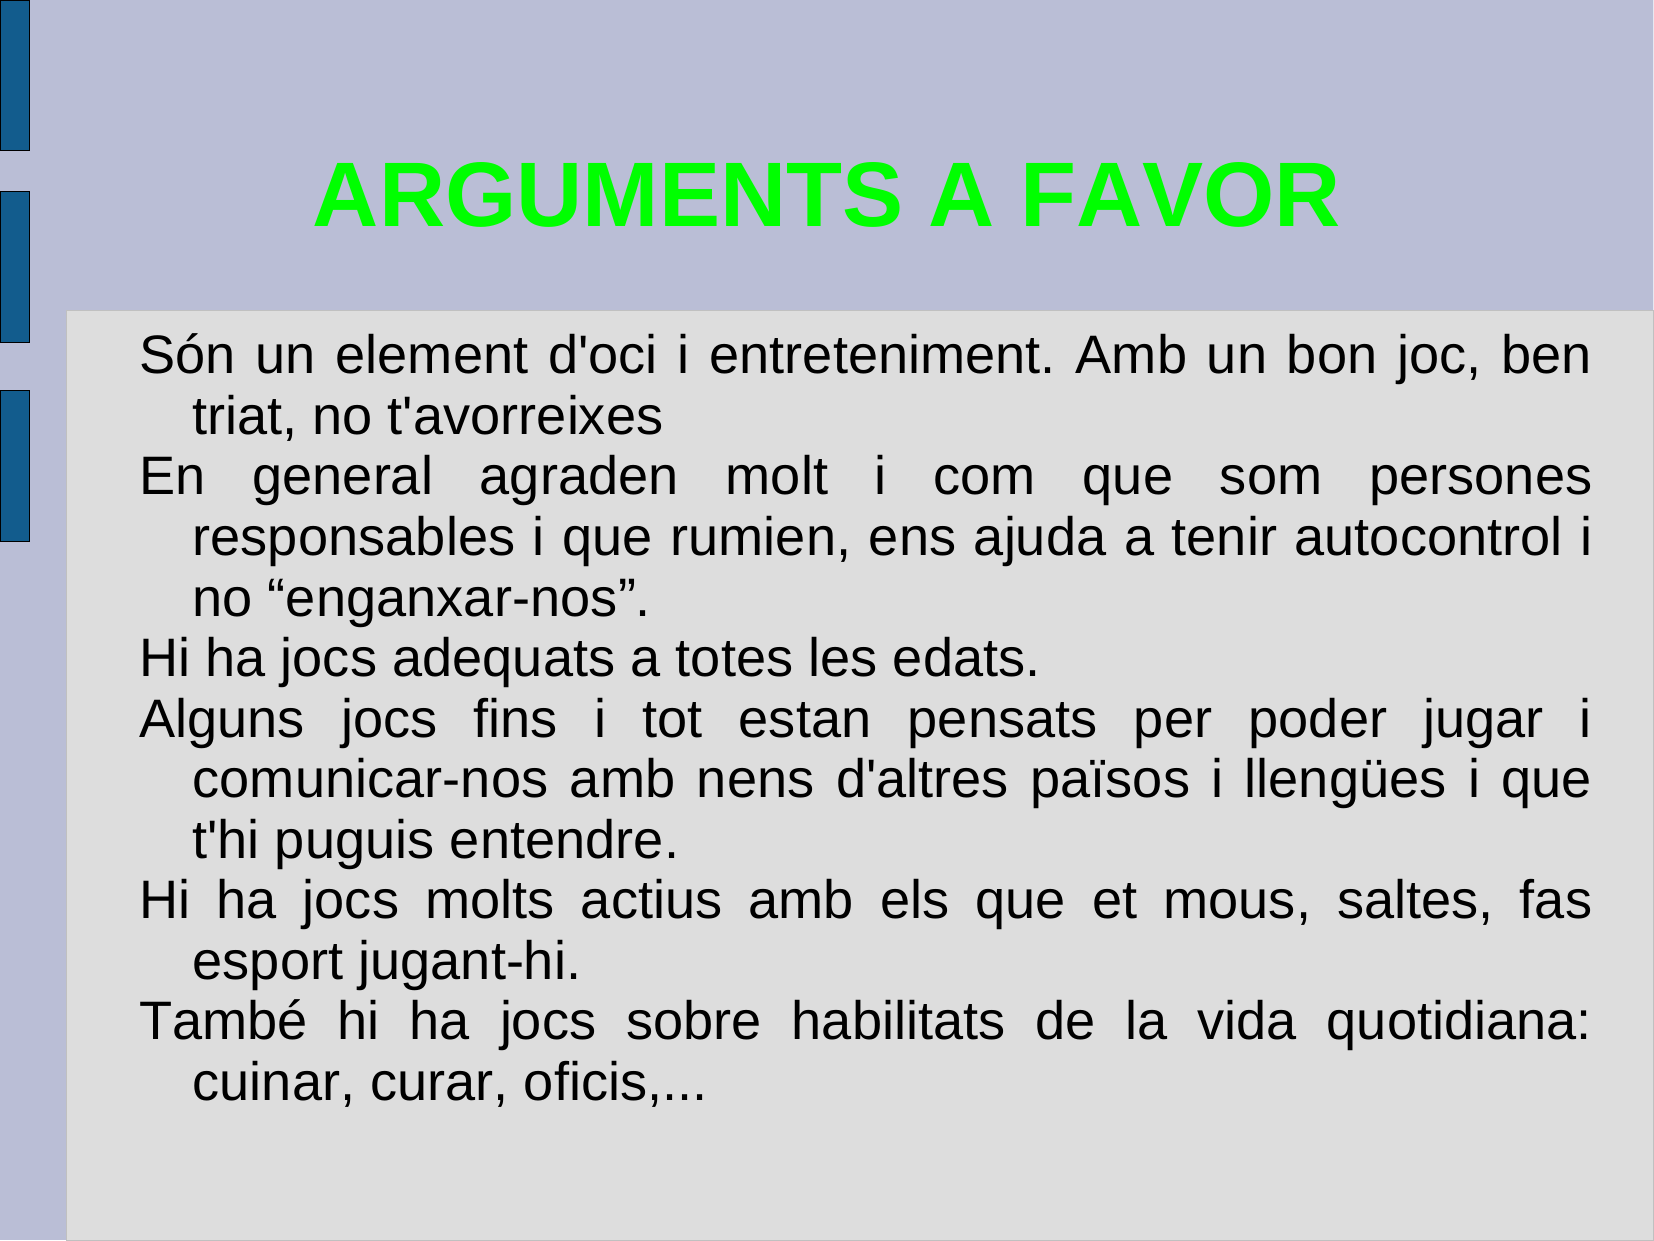

# ARGUMENTS A FAVOR
Són un element d'oci i entreteniment. Amb un bon joc, ben triat, no t'avorreixes
En general agraden molt i com que som persones responsables i que rumien, ens ajuda a tenir autocontrol i no “enganxar-nos”.
Hi ha jocs adequats a totes les edats.
Alguns jocs fins i tot estan pensats per poder jugar i comunicar-nos amb nens d'altres països i llengües i que t'hi puguis entendre.
Hi ha jocs molts actius amb els que et mous, saltes, fas esport jugant-hi.
També hi ha jocs sobre habilitats de la vida quotidiana: cuinar, curar, oficis,...